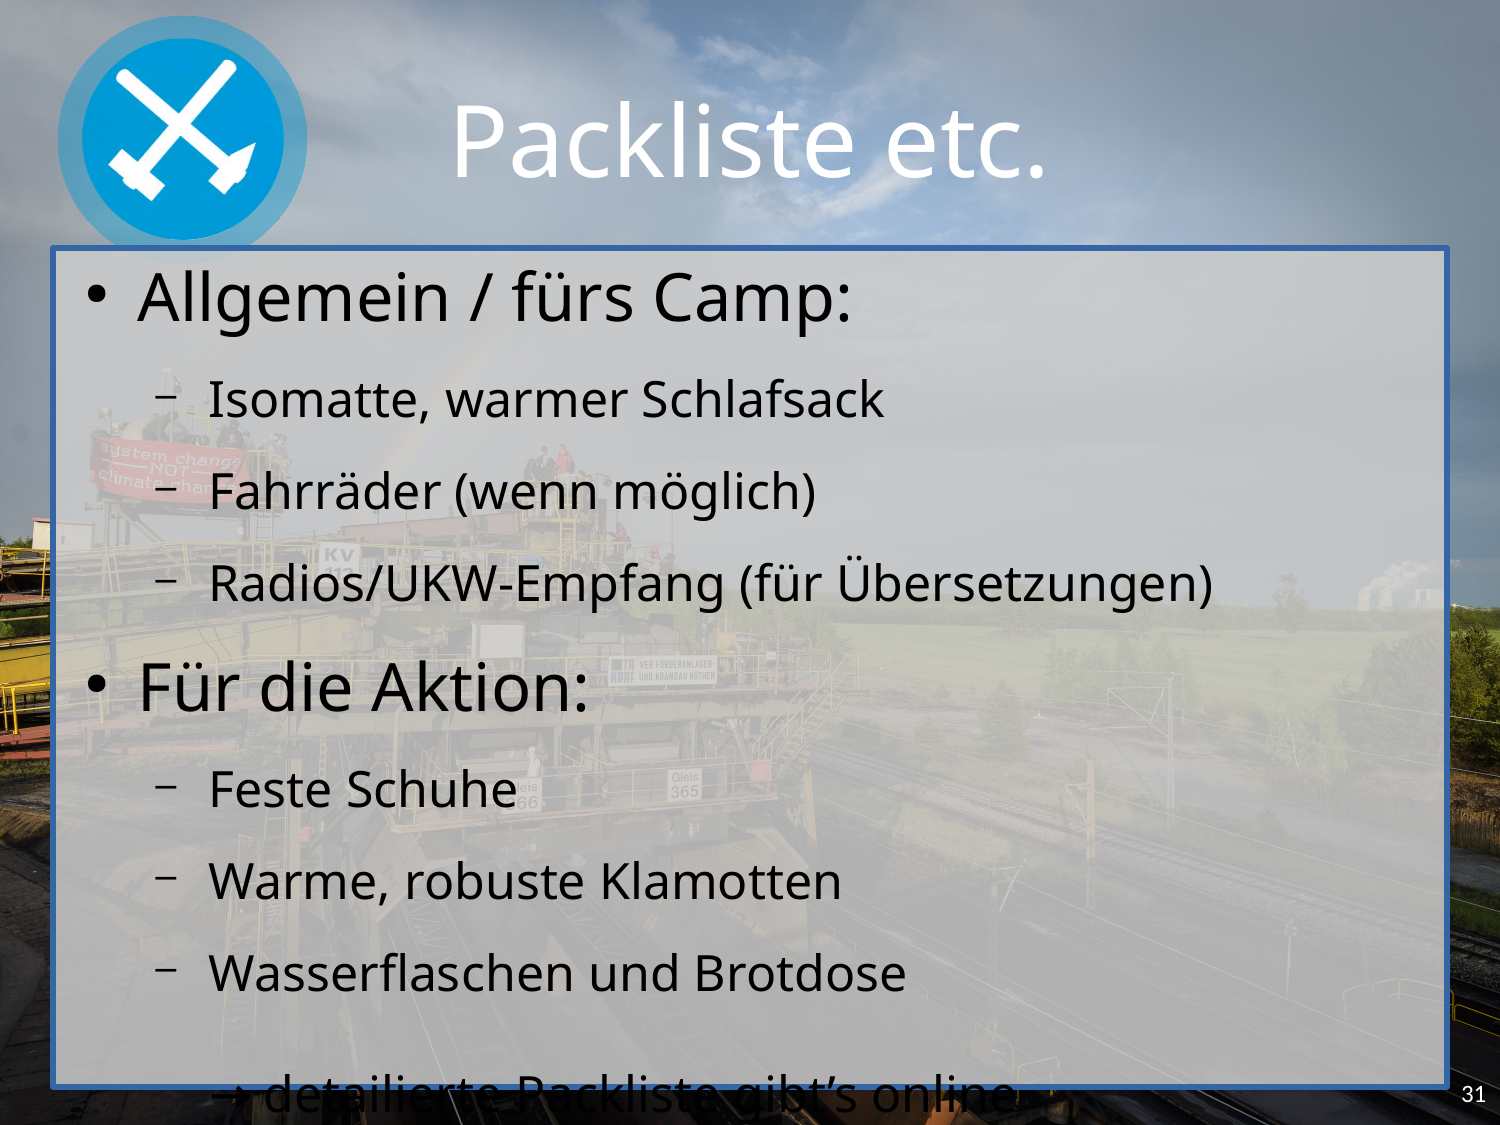

# Packliste etc.
Allgemein / fürs Camp:
Isomatte, warmer Schlafsack
Fahrräder (wenn möglich)
Radios/UKW-Empfang (für Übersetzungen)
Für die Aktion:
Feste Schuhe
Warme, robuste Klamotten
Wasserflaschen und Brotdose
→ detailierte Packliste gibt’s online
31